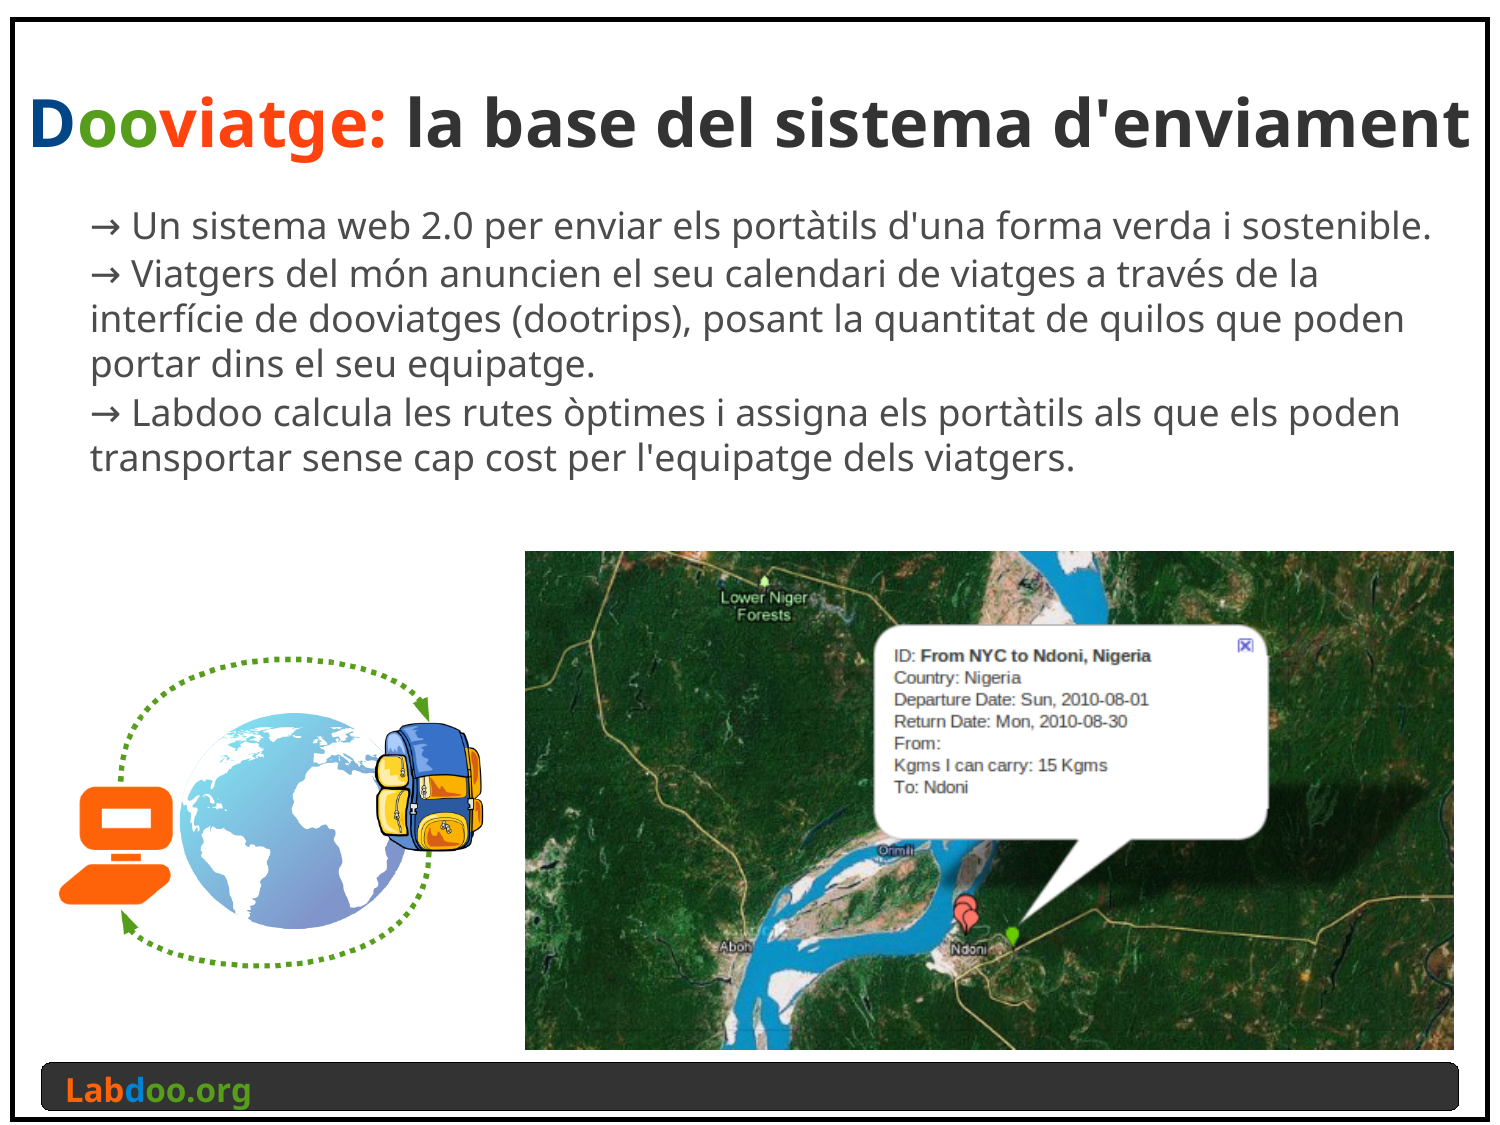

# Dooviatge: la base del sistema d'enviament
→ Un sistema web 2.0 per enviar els portàtils d'una forma verda i sostenible.
→ Viatgers del món anuncien el seu calendari de viatges a través de la interfície de dooviatges (dootrips), posant la quantitat de quilos que poden portar dins el seu equipatge.
→ Labdoo calcula les rutes òptimes i assigna els portàtils als que els poden transportar sense cap cost per l'equipatge dels viatgers.